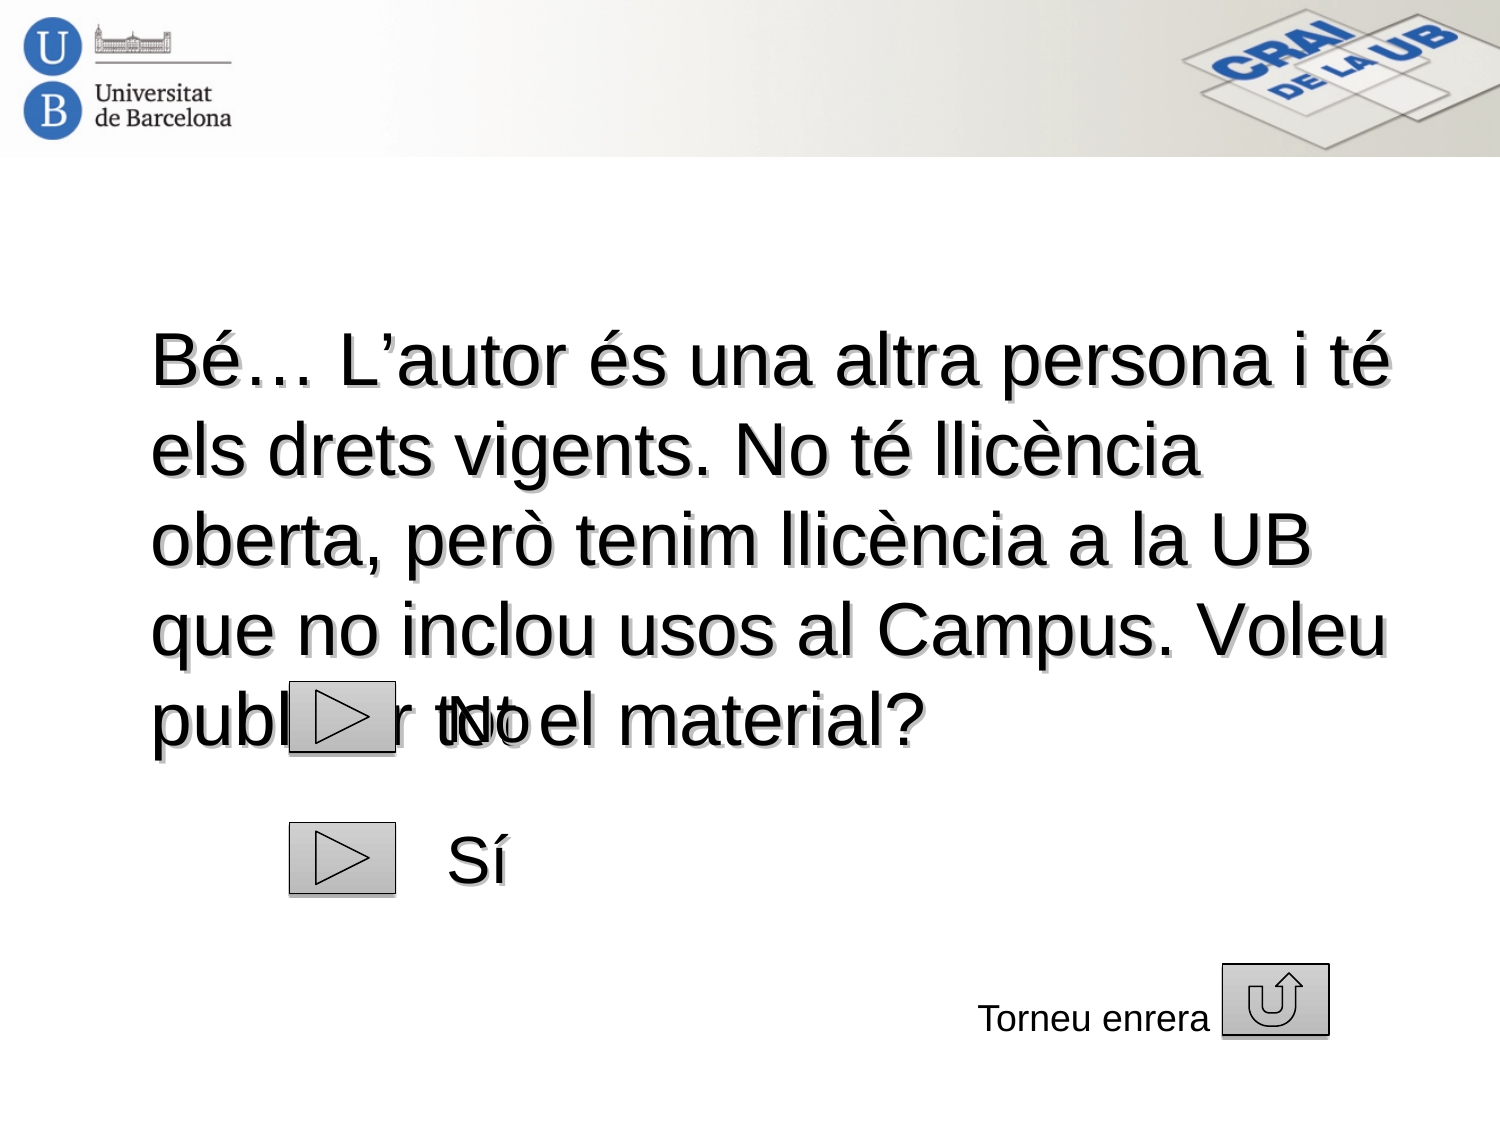

# Bé… L’autor és una altra persona i té els drets vigents. No té llicència oberta, però tenim llicència a la UB que no inclou usos al Campus. Voleu publicar tot el material?
No
Sí
Torneu enrera